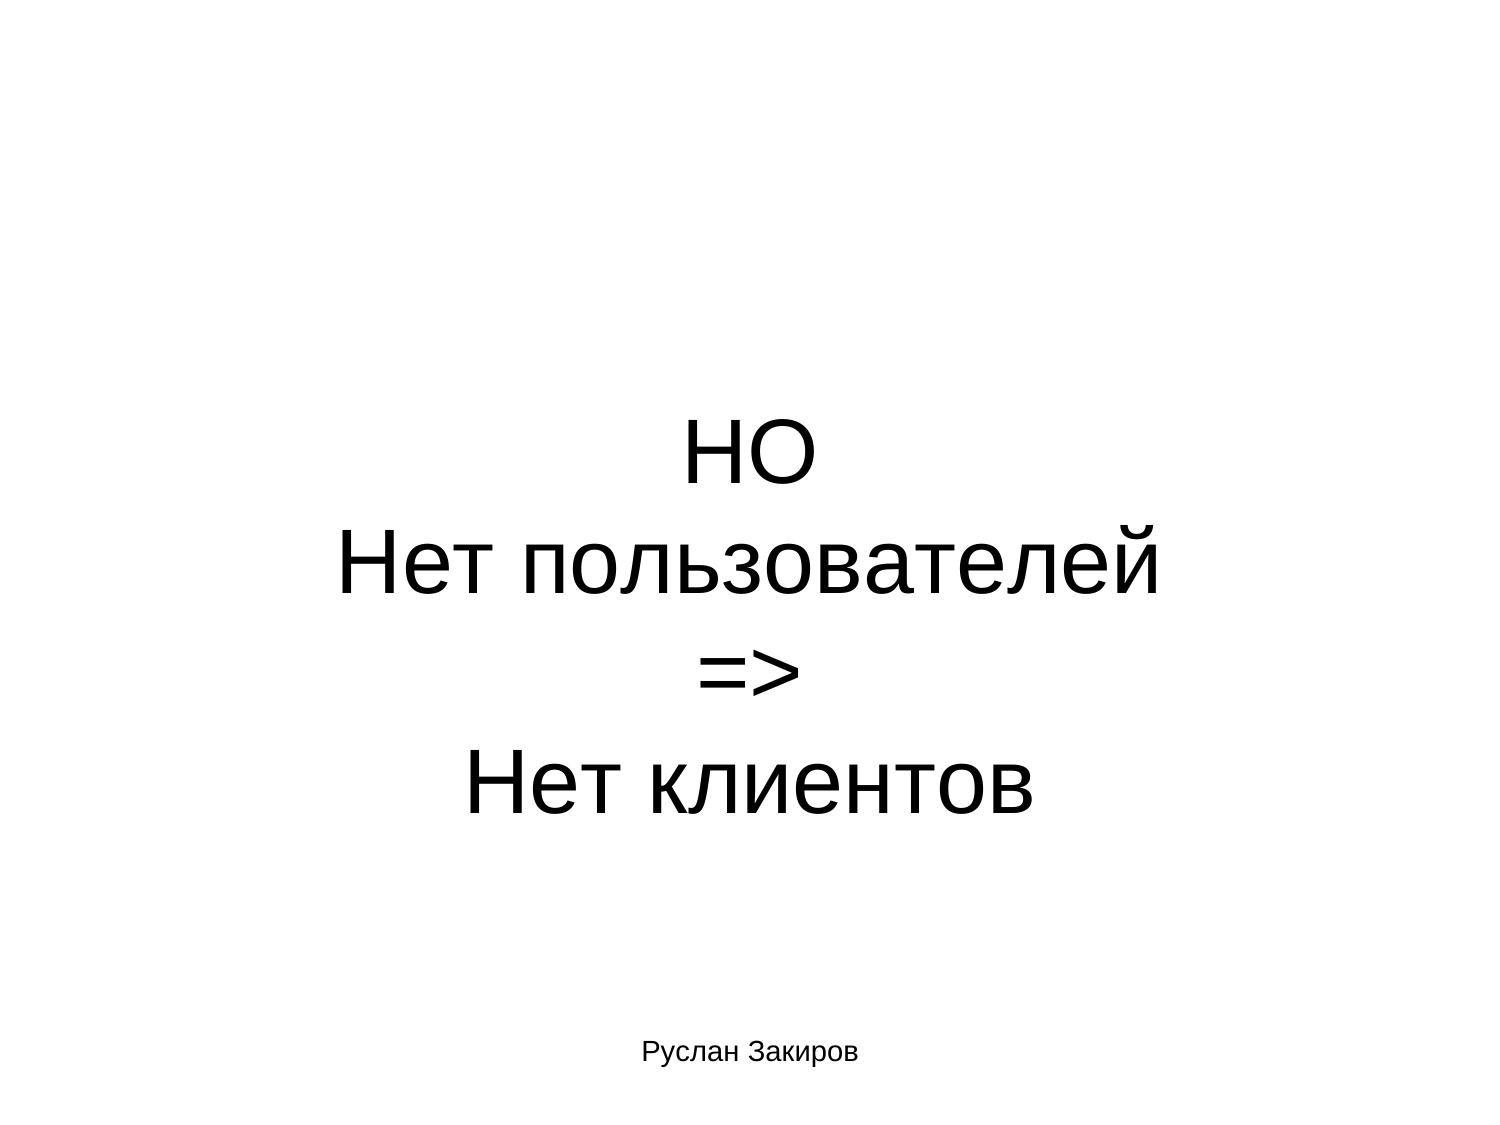

# НО Нет пользователей => Нет клиентов
Руслан Закиров